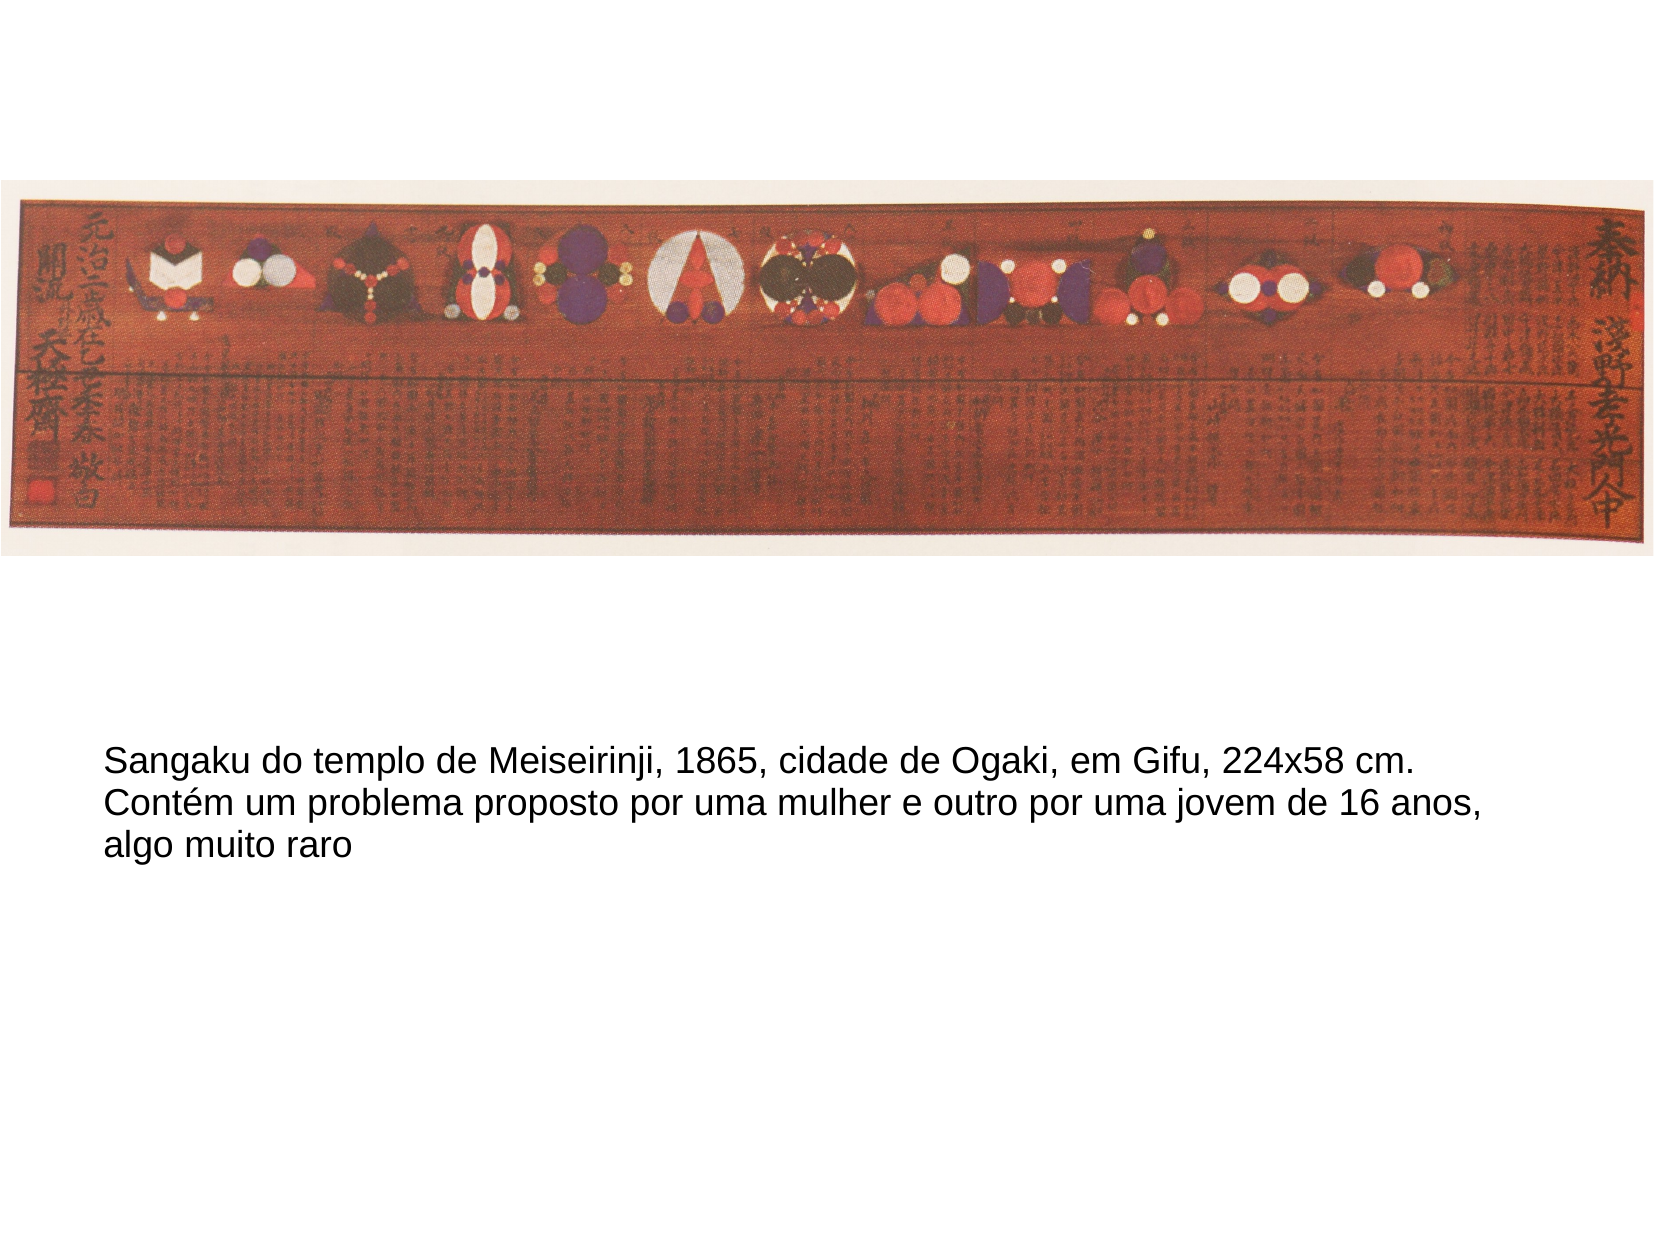

Sangaku do templo de Meiseirinji, 1865, cidade de Ogaki, em Gifu, 224x58 cm.
Contém um problema proposto por uma mulher e outro por uma jovem de 16 anos,
algo muito raro